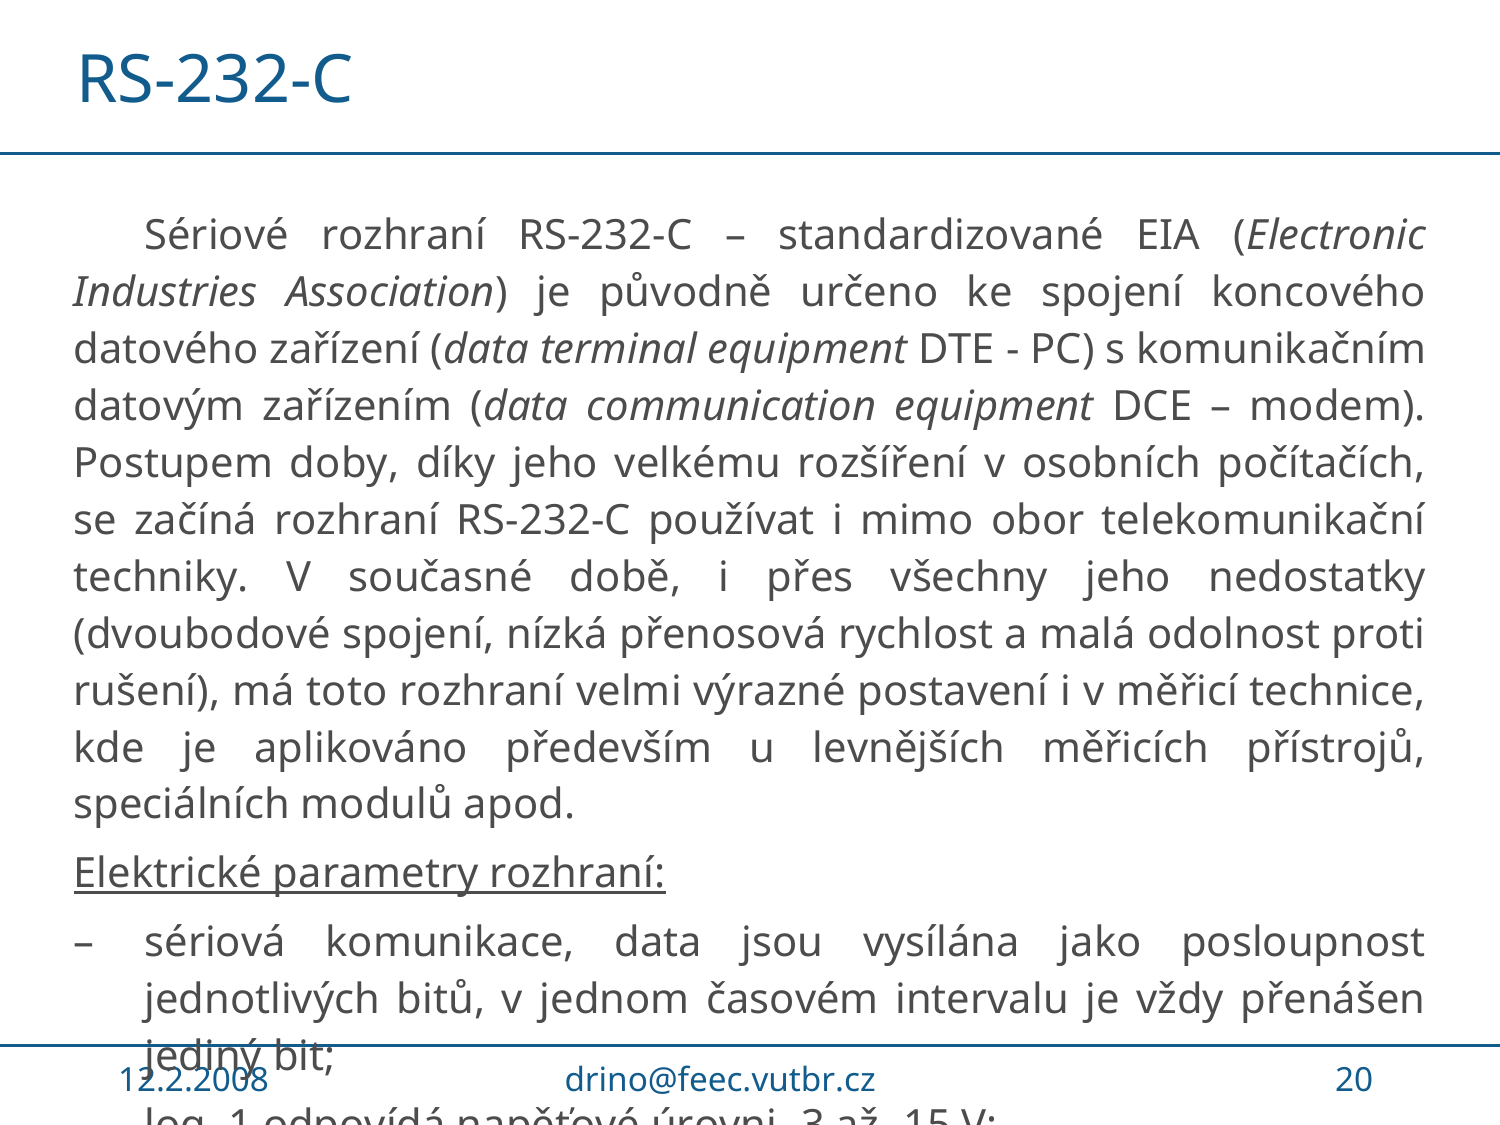

# RS-232-C
Sériové rozhraní RS-232-C – standardizované EIA (Electronic Industries Association) je původně určeno ke spojení koncového datového zařízení (data terminal equipment DTE - PC) s komunikačním datovým zařízením (data communication equipment DCE – modem). Postupem doby, díky jeho velkému rozšíření v osobních počítačích, se začíná rozhraní RS-232-C používat i mimo obor telekomunikační techniky. V současné době, i přes všechny jeho nedostatky (dvoubodové spojení, nízká přenosová rychlost a malá odolnost proti rušení), má toto rozhraní velmi výrazné postavení i v měřicí technice, kde je aplikováno především u levnějších měřicích přístrojů, speciálních modulů apod.
Elektrické parametry rozhraní:
–	sériová komunikace, data jsou vysílána jako posloupnost jednotlivých bitů, v jednom časovém intervalu je vždy přenášen jediný bit;
–	log. 1 odpovídá napěťové úrovni -3 až -15 V;
–	log. 0 odpovídá napěťové úrovni 3 až 15 V;
12.2.2008
drino@feec.vutbr.cz